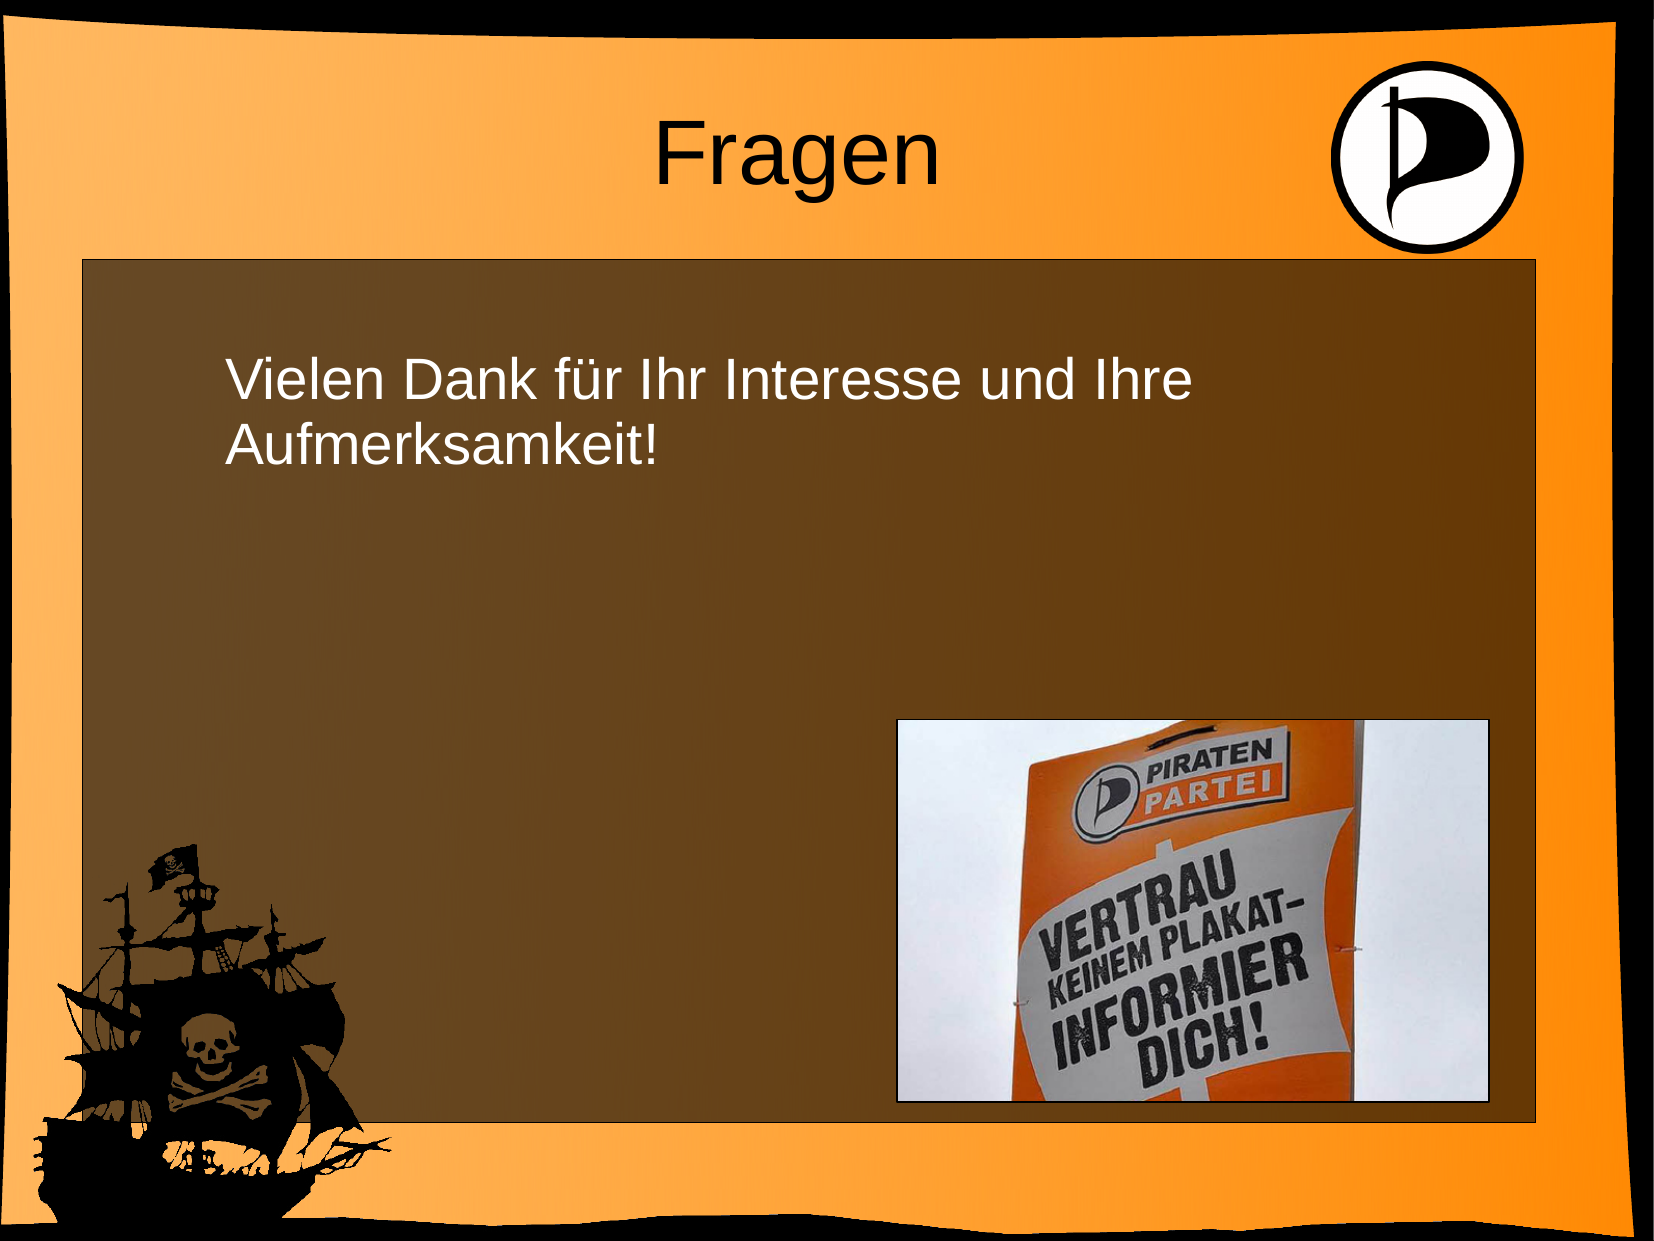

# Fragen
Vielen Dank für Ihr Interesse und Ihre Aufmerksamkeit!